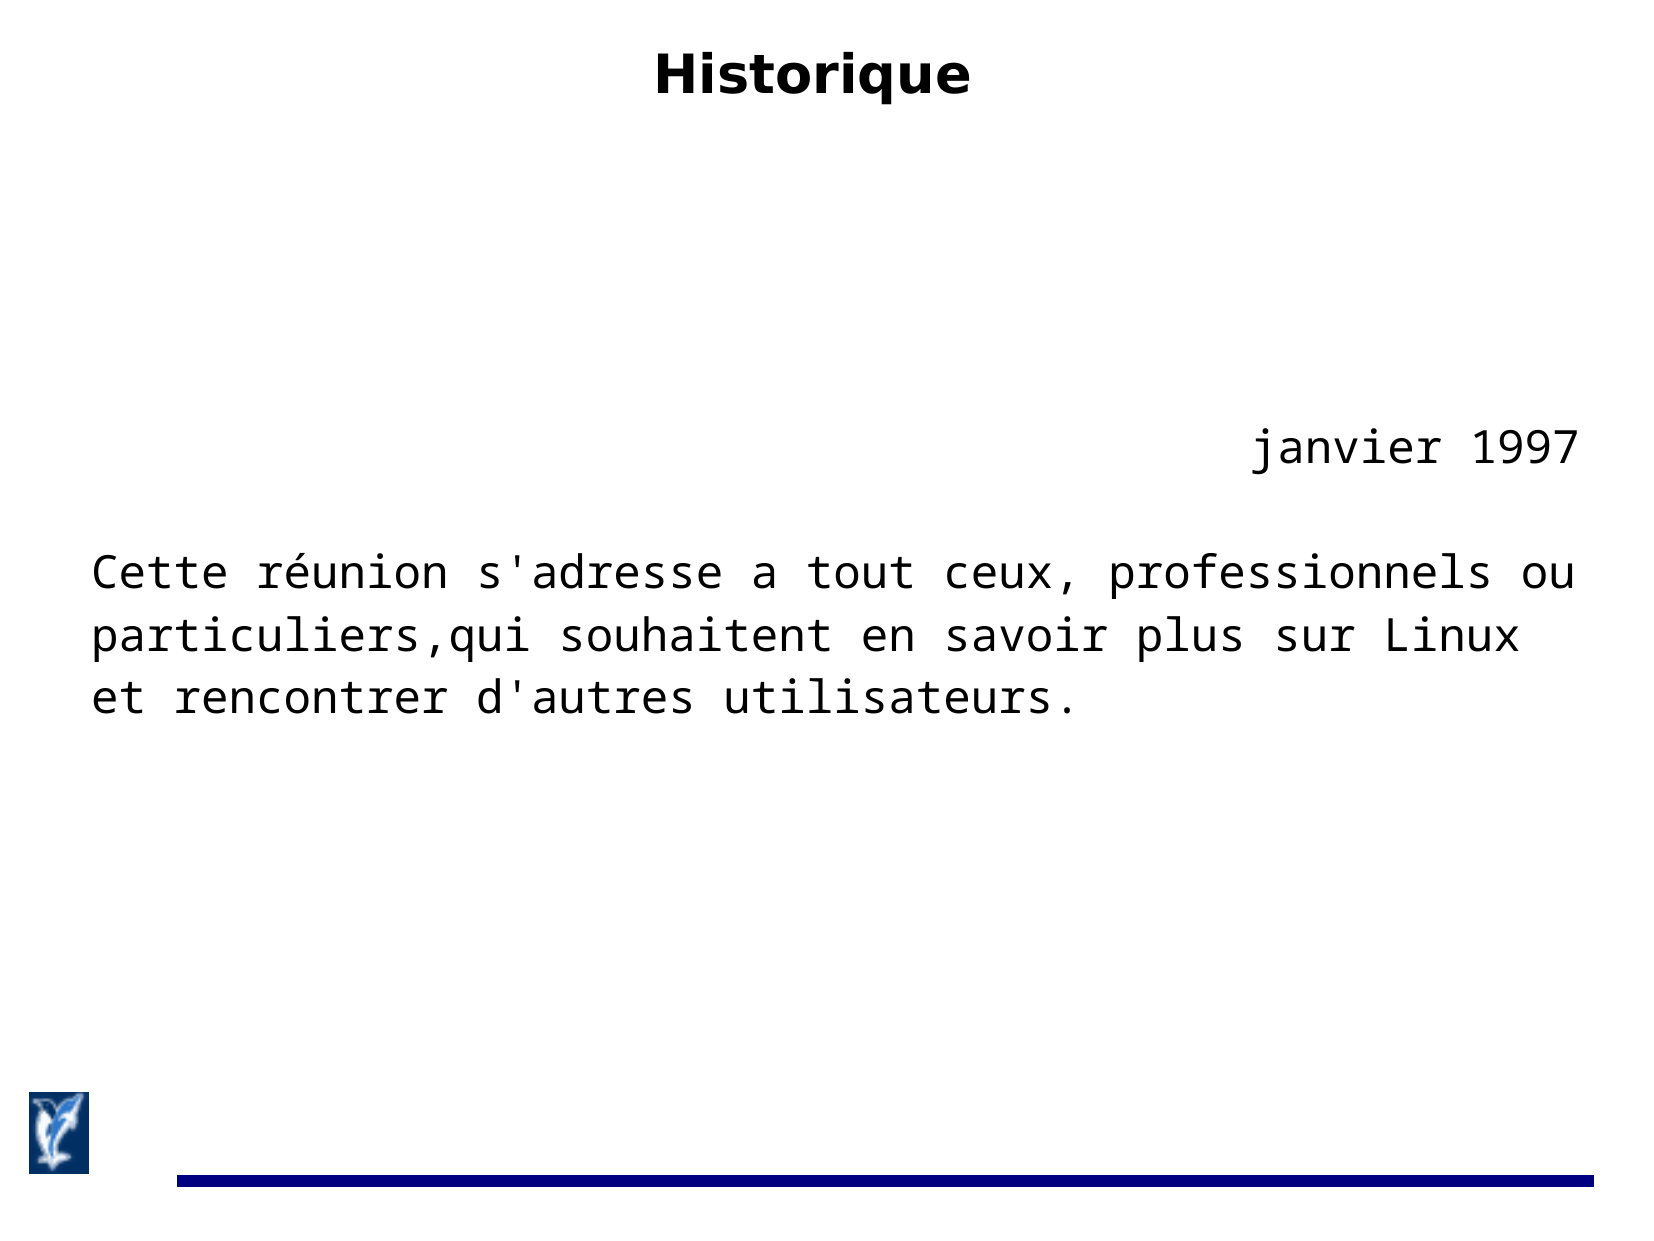

Historique
janvier 1997
Cette réunion s'adresse a tout ceux, professionnels ou particuliers,qui souhaitent en savoir plus sur Linux et rencontrer d'autres utilisateurs.